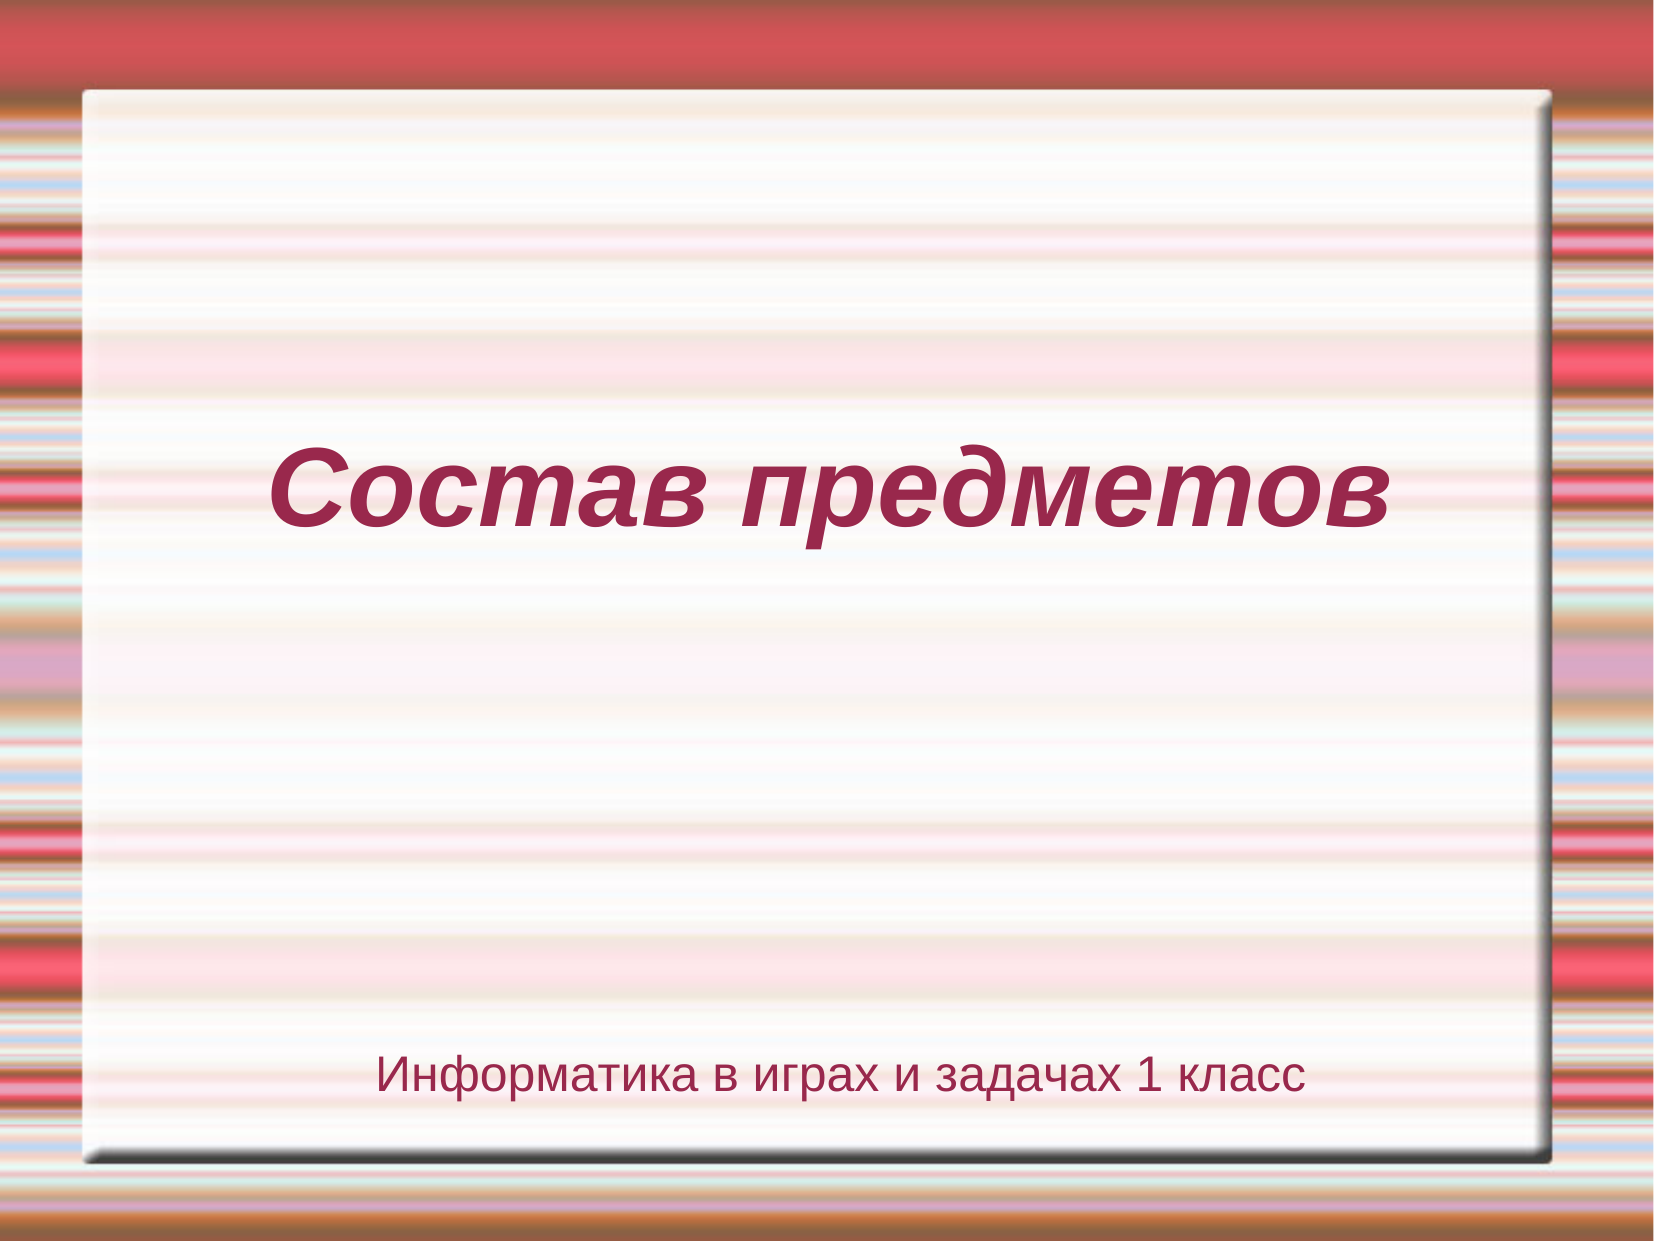

# Состав предметов
Информатика в играх и задачах 1 класс